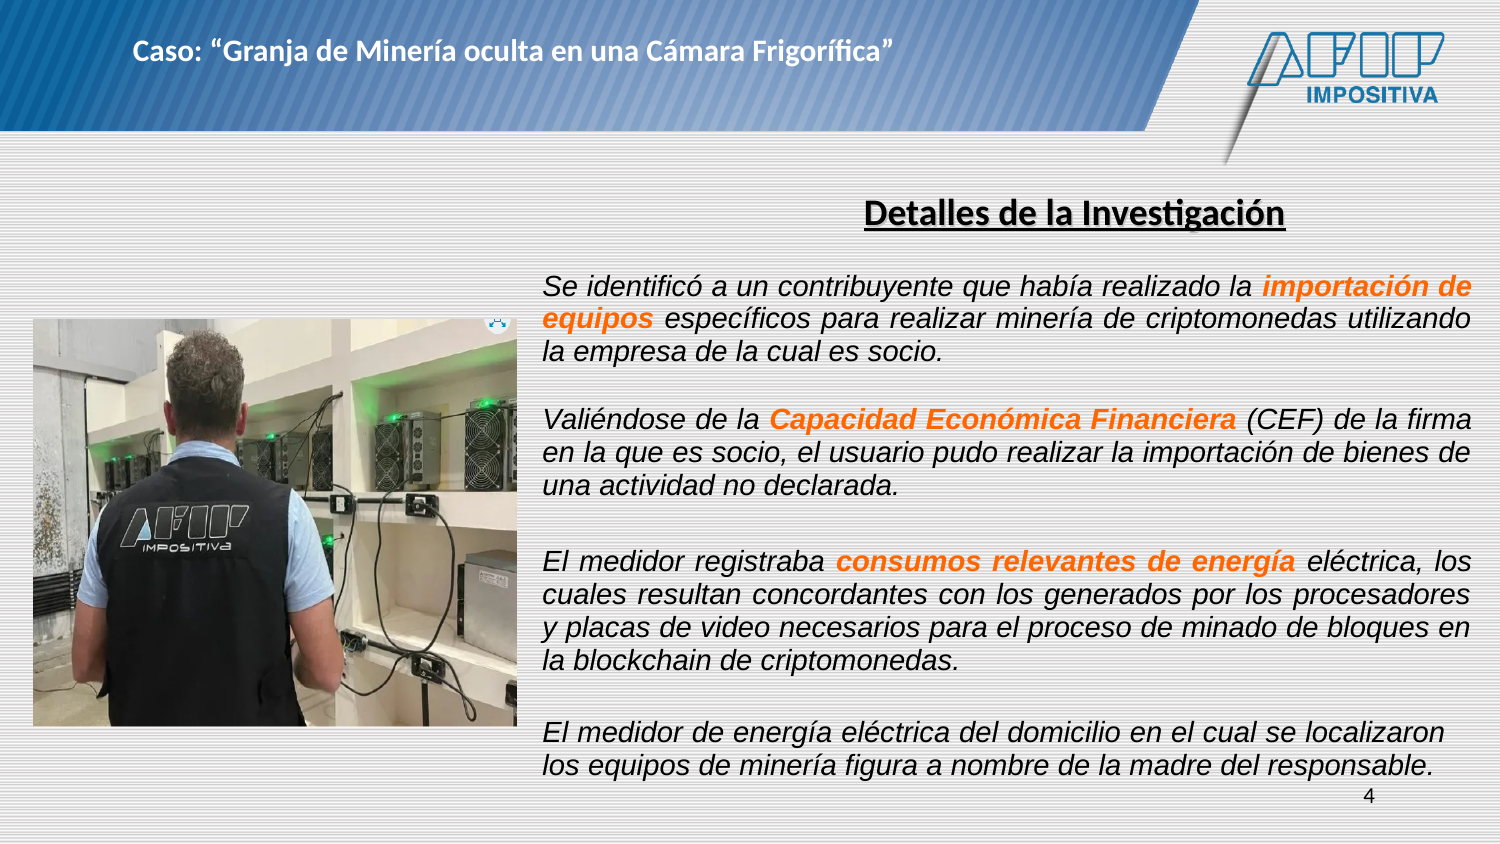

Caso: “Granja de Minería oculta en una Cámara Frigorífica”
# Detalles de la Investigación
Se identificó a un contribuyente que había realizado la importación de equipos específicos para realizar minería de criptomonedas utilizando la empresa de la cual es socio.
Valiéndose de la Capacidad Económica Financiera (CEF) de la firma en la que es socio, el usuario pudo realizar la importación de bienes de una actividad no declarada.
El medidor registraba consumos relevantes de energía eléctrica, los cuales resultan concordantes con los generados por los procesadores y placas de video necesarios para el proceso de minado de bloques en la blockchain de criptomonedas.
El medidor de energía eléctrica del domicilio en el cual se localizaron los equipos de minería figura a nombre de la madre del responsable.